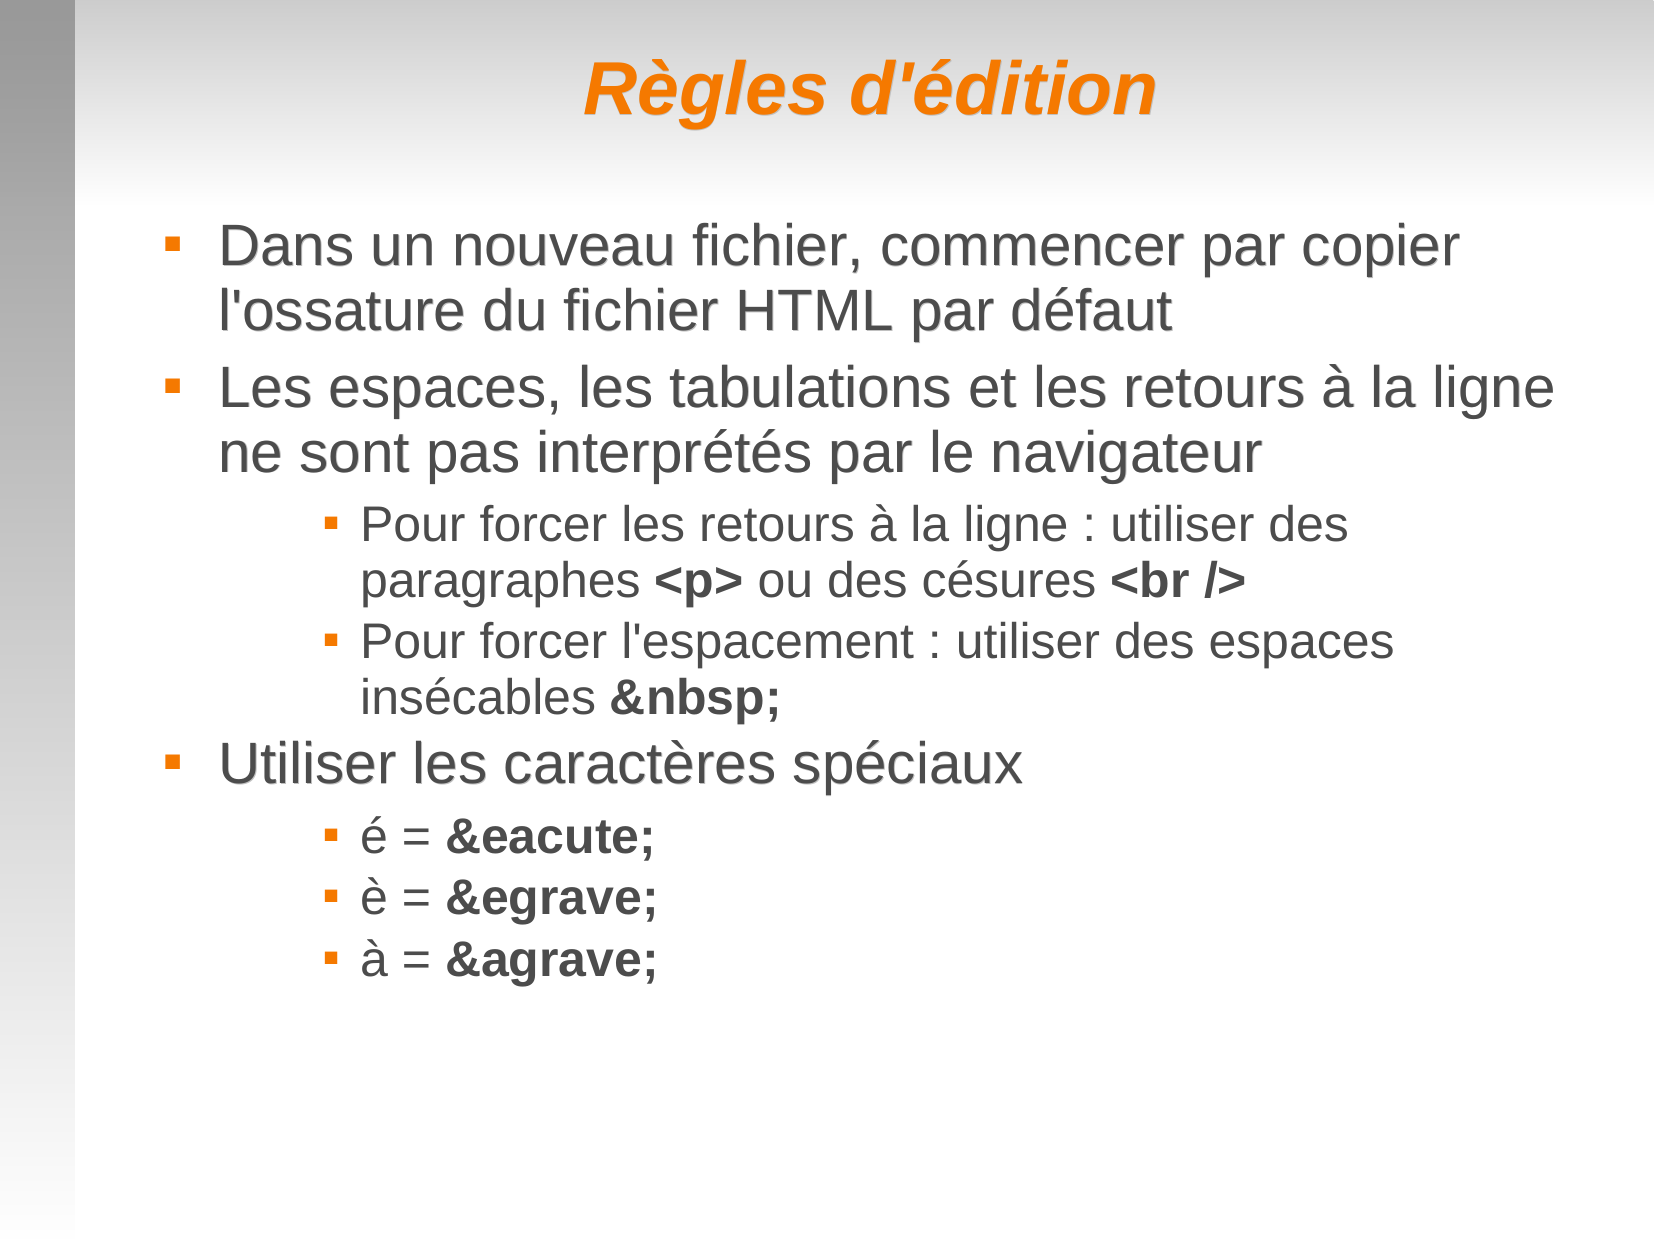

# Règles d'édition
Dans un nouveau fichier, commencer par copier l'ossature du fichier HTML par défaut
Les espaces, les tabulations et les retours à la ligne ne sont pas interprétés par le navigateur
Pour forcer les retours à la ligne : utiliser des paragraphes <p> ou des césures <br />
Pour forcer l'espacement : utiliser des espaces insécables &nbsp;
Utiliser les caractères spéciaux
é = &eacute;
è = &egrave;
à = &agrave;